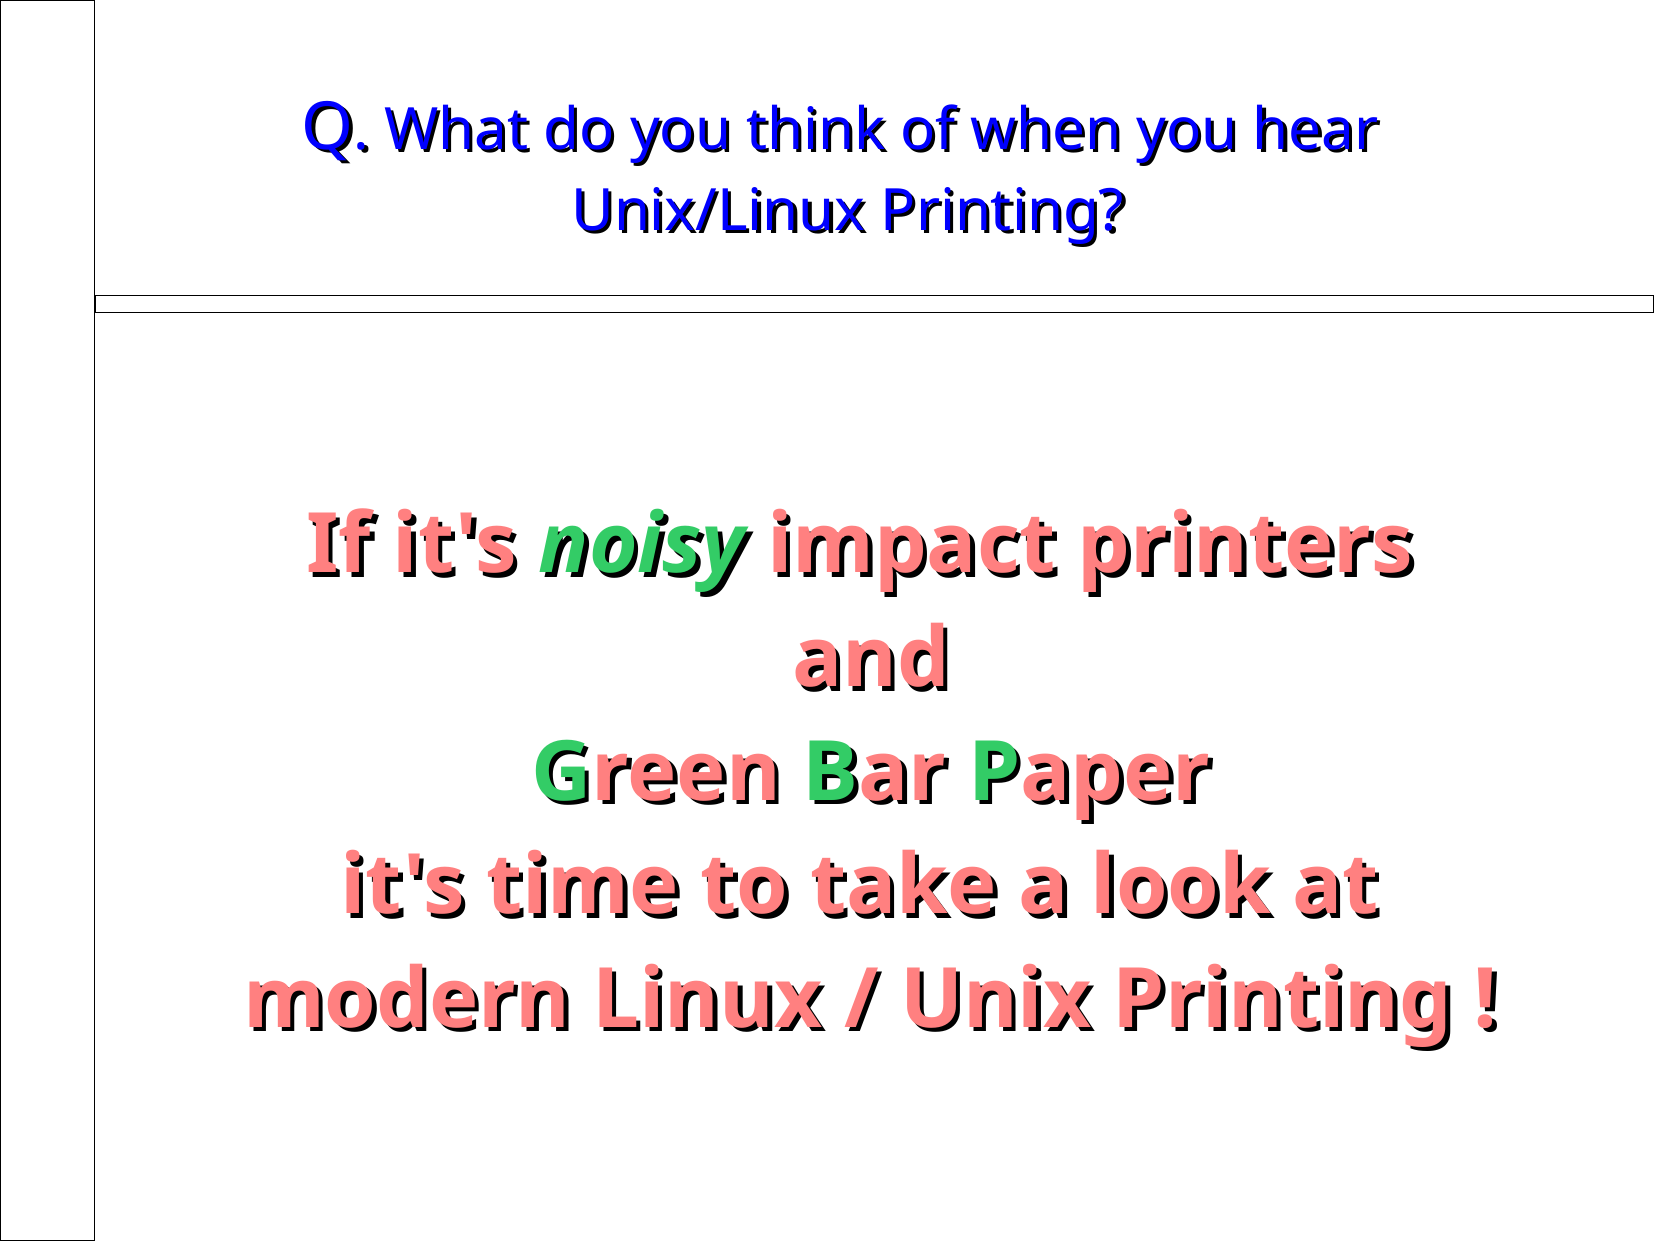

Q. What do you think of when you hear
Unix/Linux Printing?
If it's noisy impact printers
and
Green Bar Paper
it's time to take a look at
modern Linux / Unix Printing !